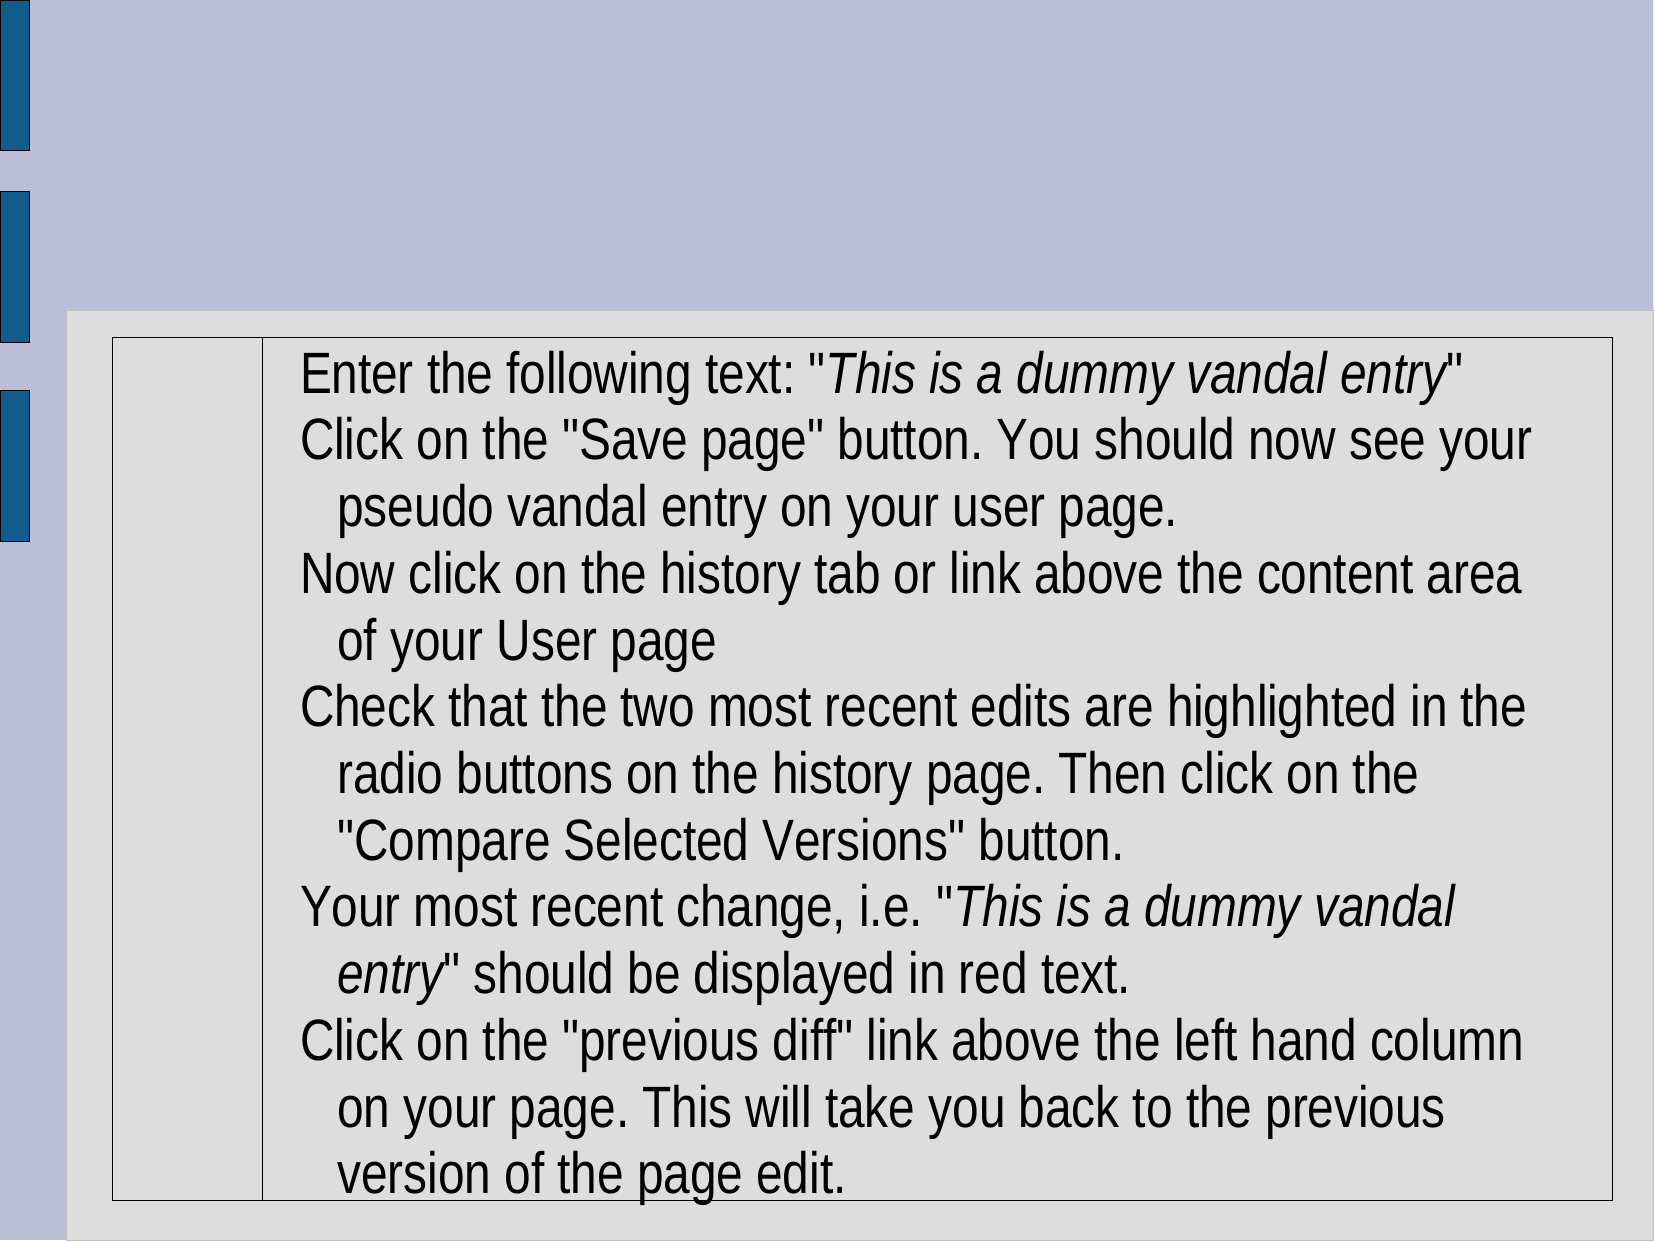

# Enter the following text: "This is a dummy vandal entry"
Click on the "Save page" button. You should now see your pseudo vandal entry on your user page.
Now click on the history tab or link above the content area of your User page
Check that the two most recent edits are highlighted in the radio buttons on the history page. Then click on the "Compare Selected Versions" button.
Your most recent change, i.e. "This is a dummy vandal entry" should be displayed in red text.
Click on the "previous diff" link above the left hand column on your page. This will take you back to the previous version of the page edit.